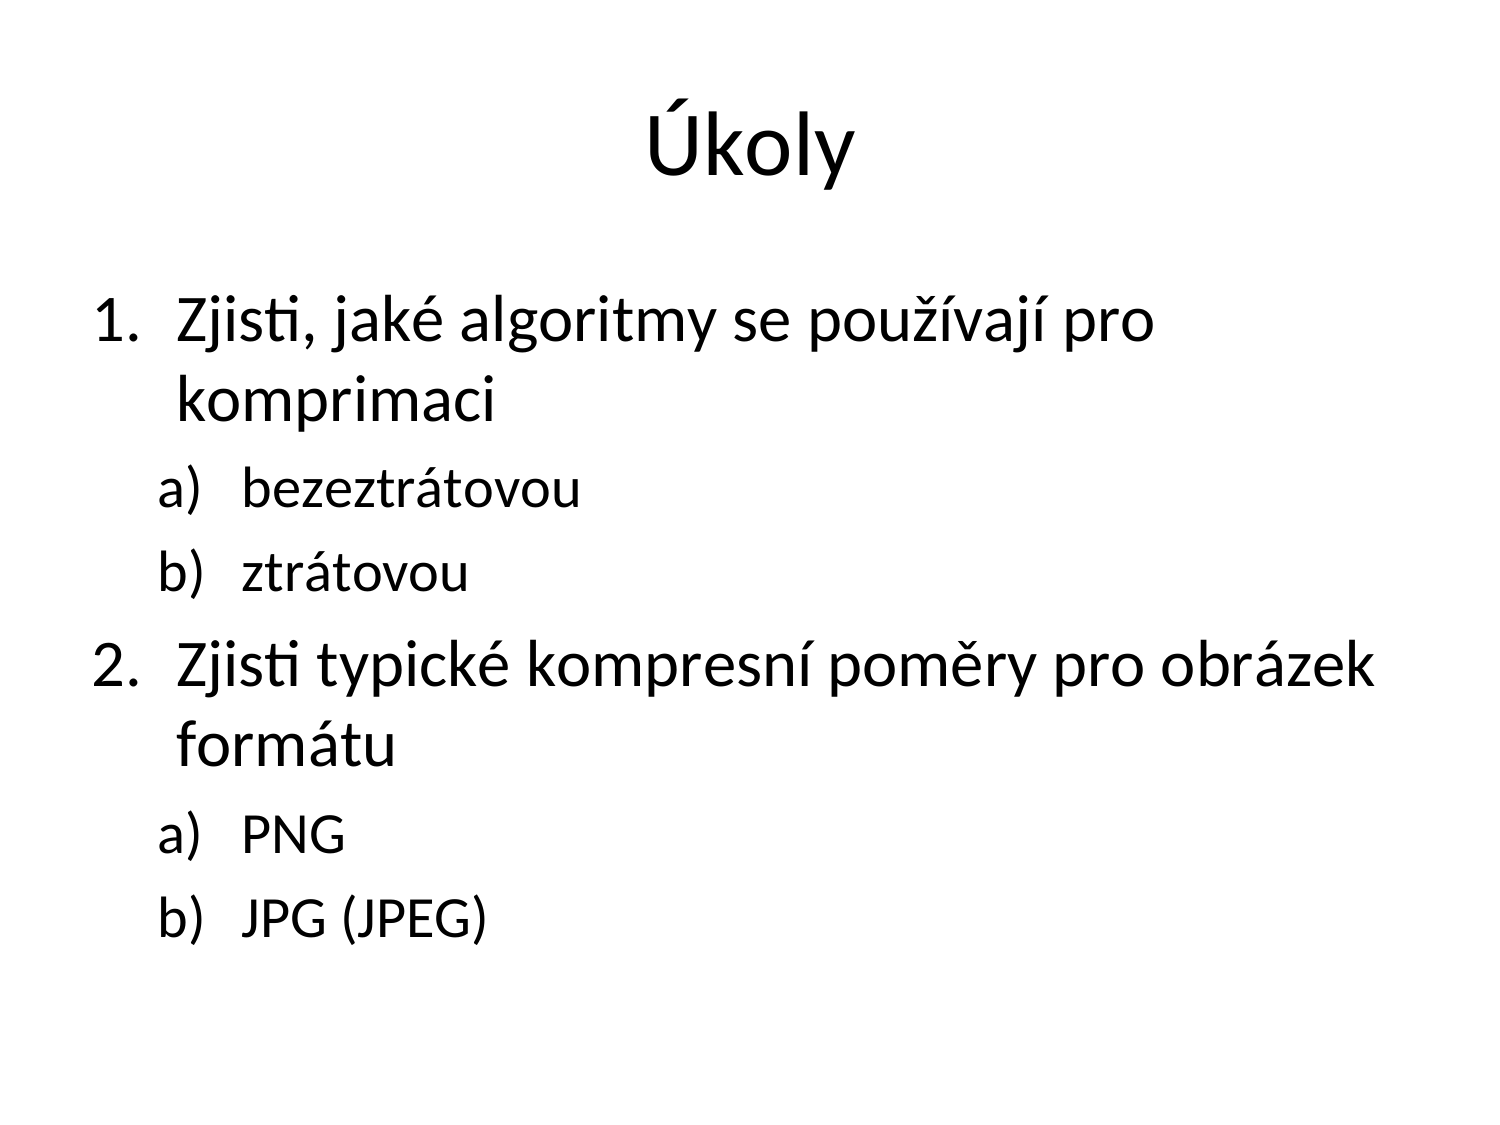

# Úkoly
Zjisti, jaké algoritmy se používají pro komprimaci
bezeztrátovou
ztrátovou
Zjisti typické kompresní poměry pro obrázek formátu
PNG
JPG (JPEG)